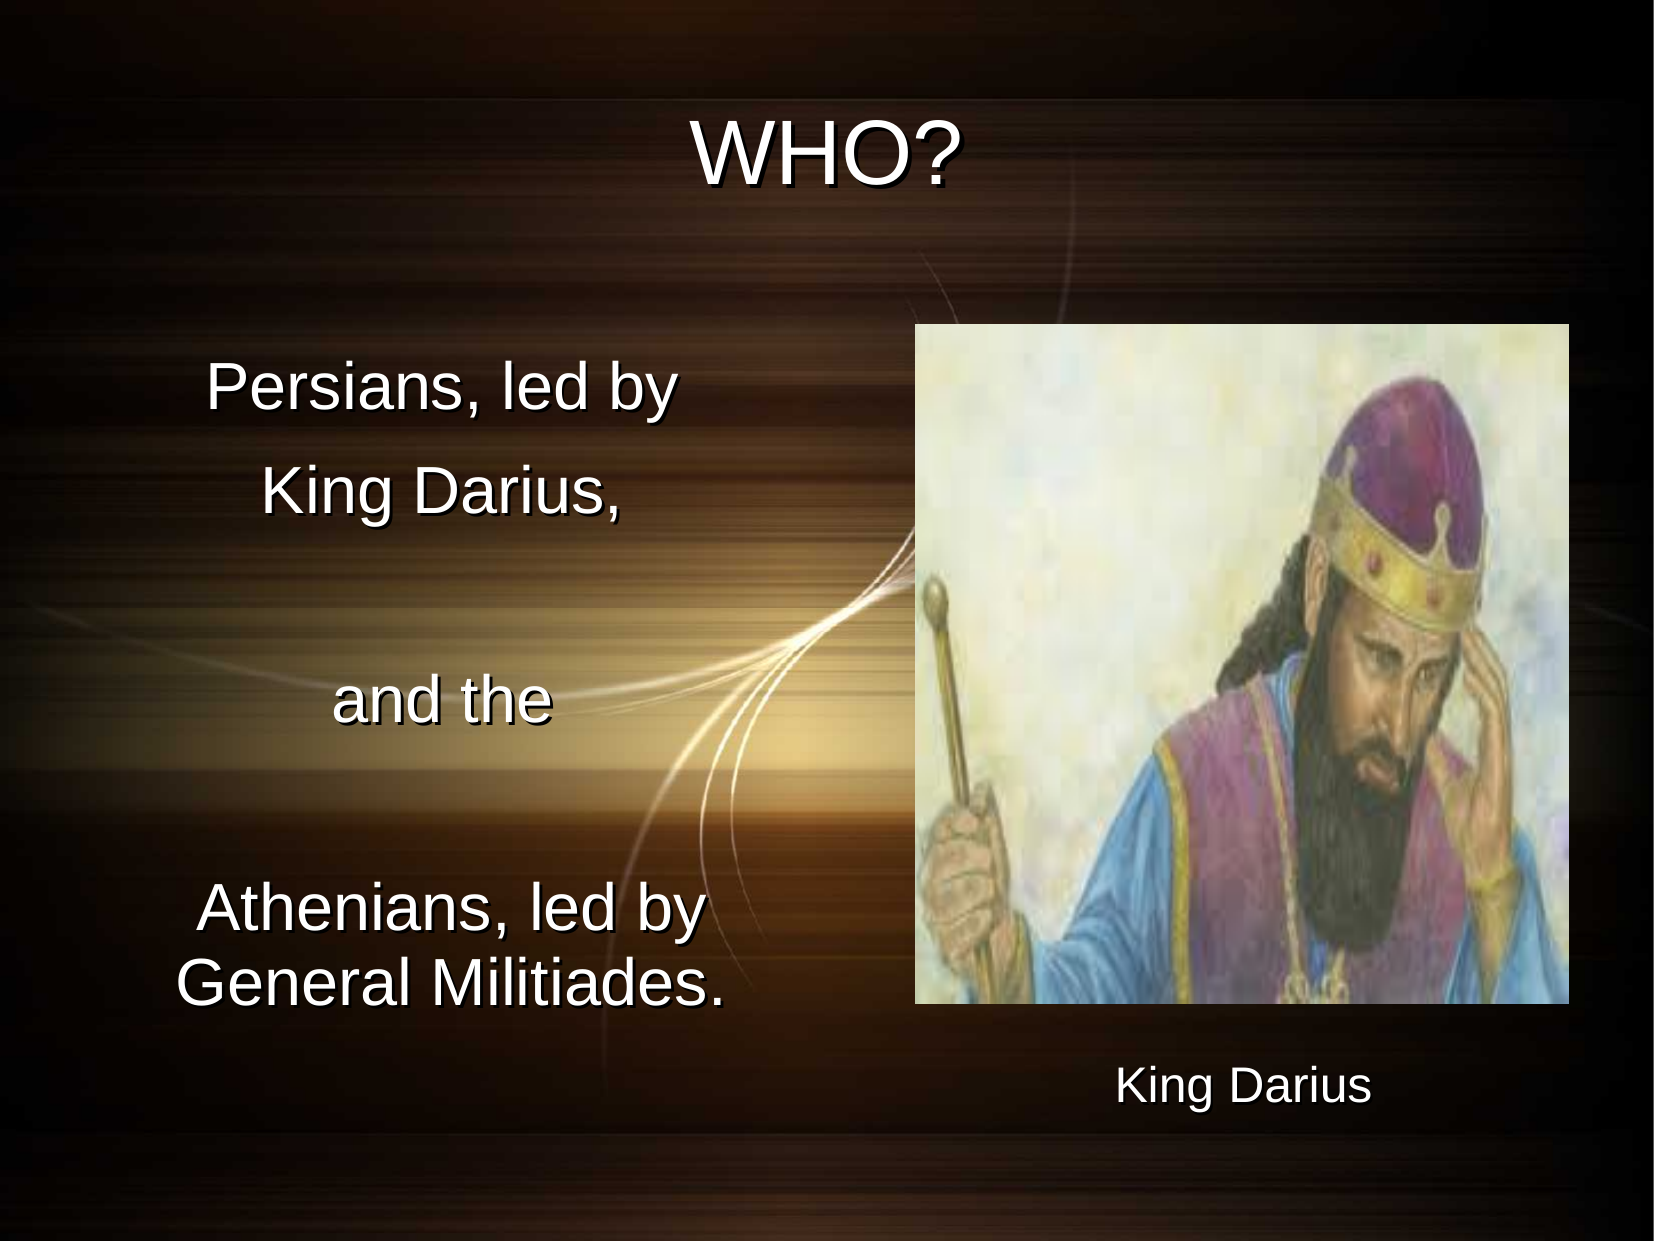

# WHO?
Persians, led by
King Darius,
and the
Athenians, led by General Militiades.
King Darius